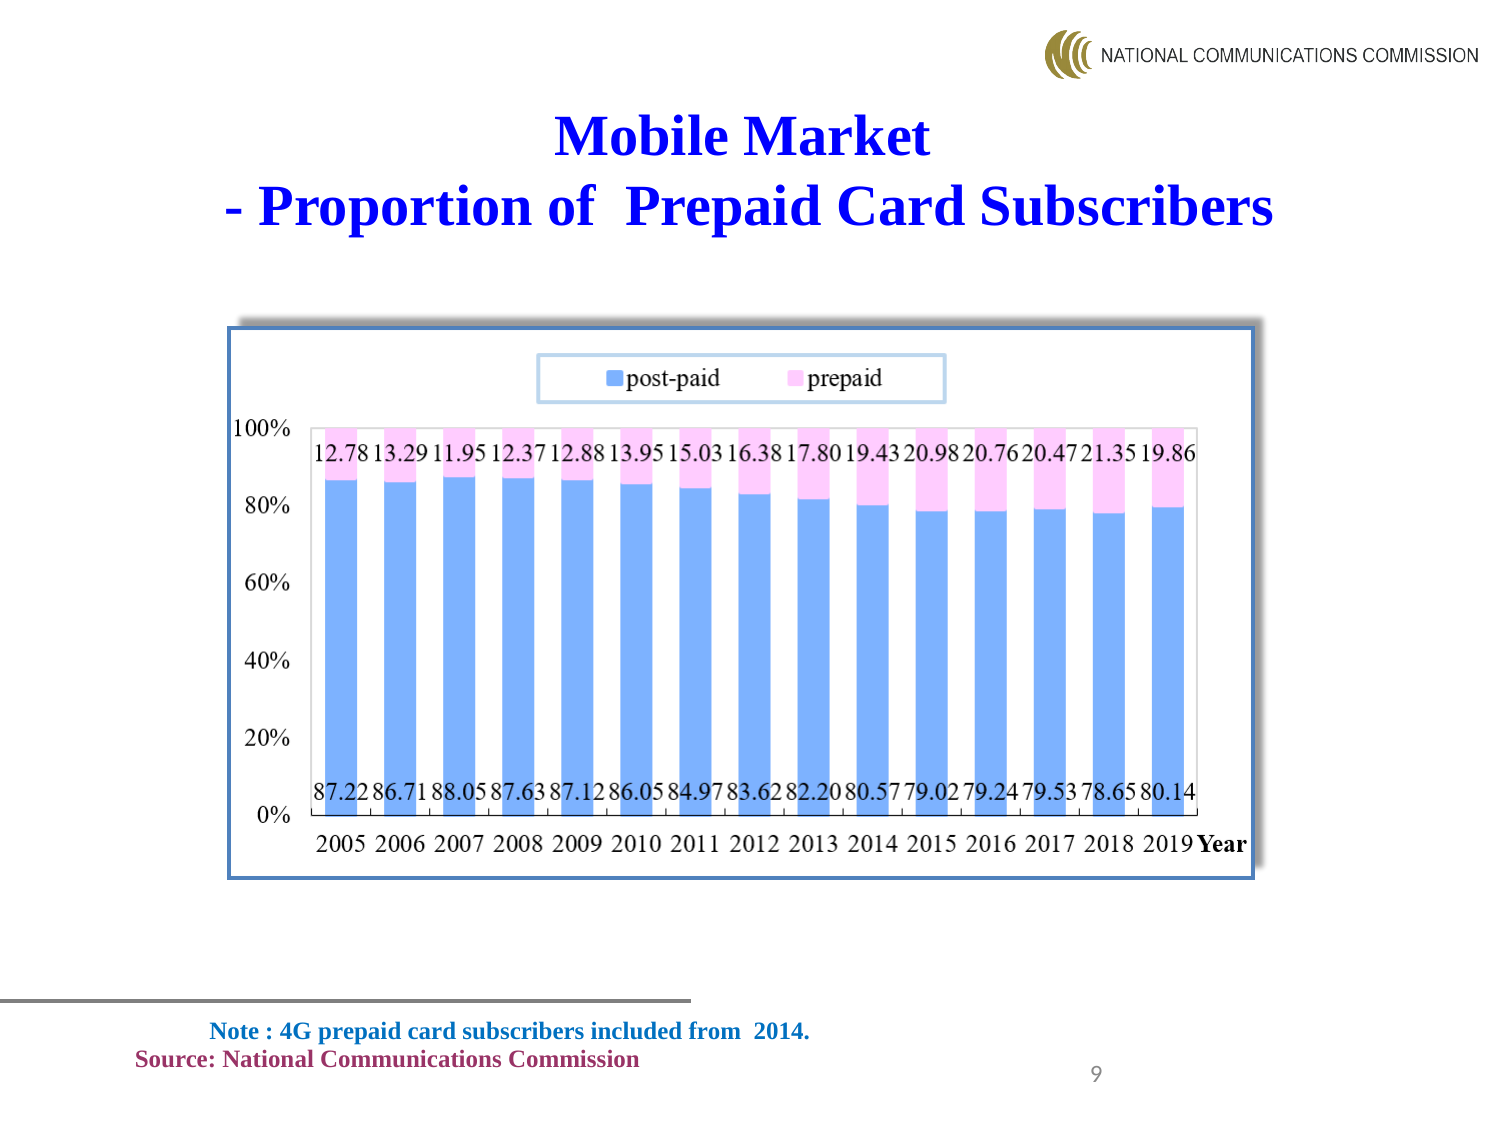

Mobile Market
- Proportion of Prepaid Card Subscribers
Note : 4G prepaid card subscribers included from 2014.
Source: National Communications Commission